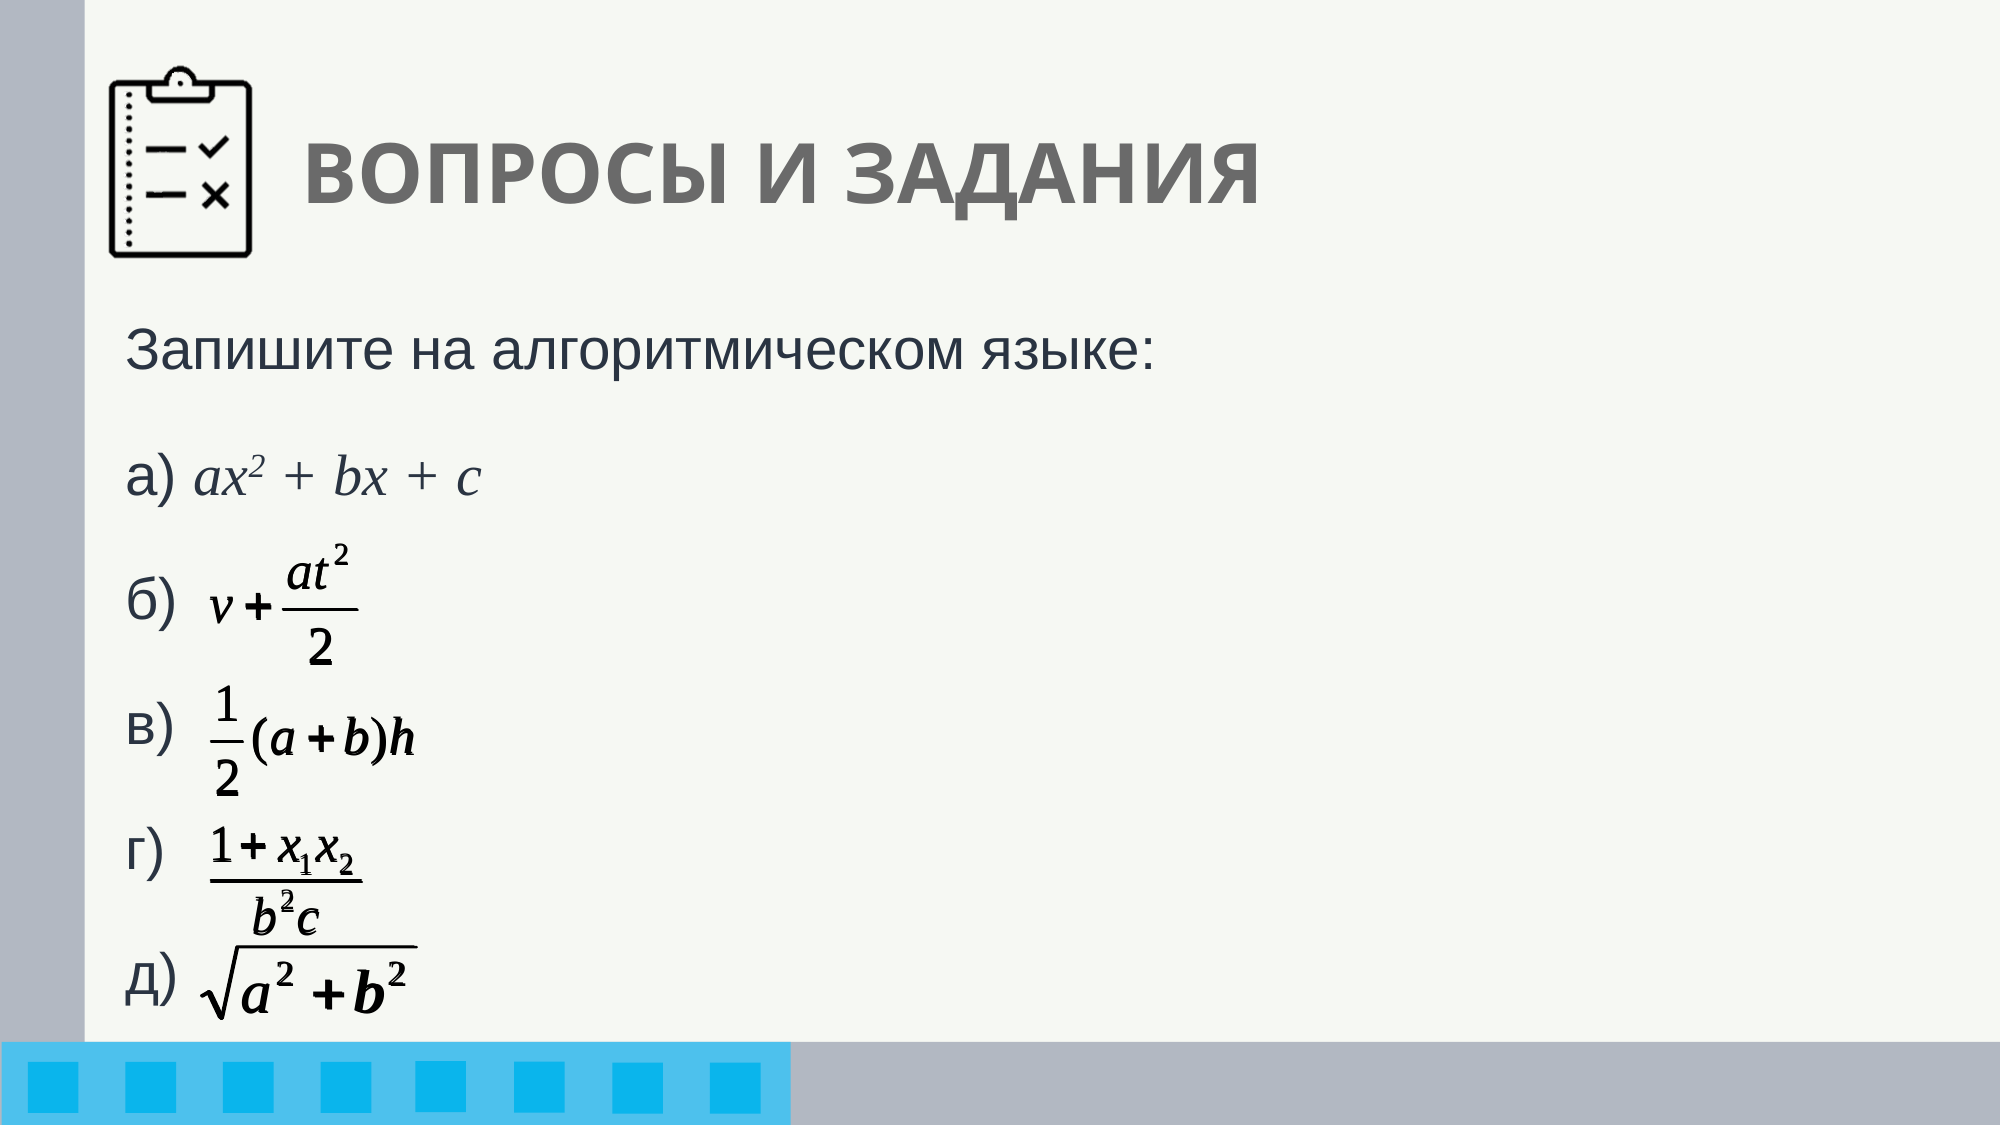

# ВОПРОСЫ И ЗАДАНИЯ
Запишите на алгоритмическом языке:
а) ax2 + bx + c
б)
в)
г)
д)